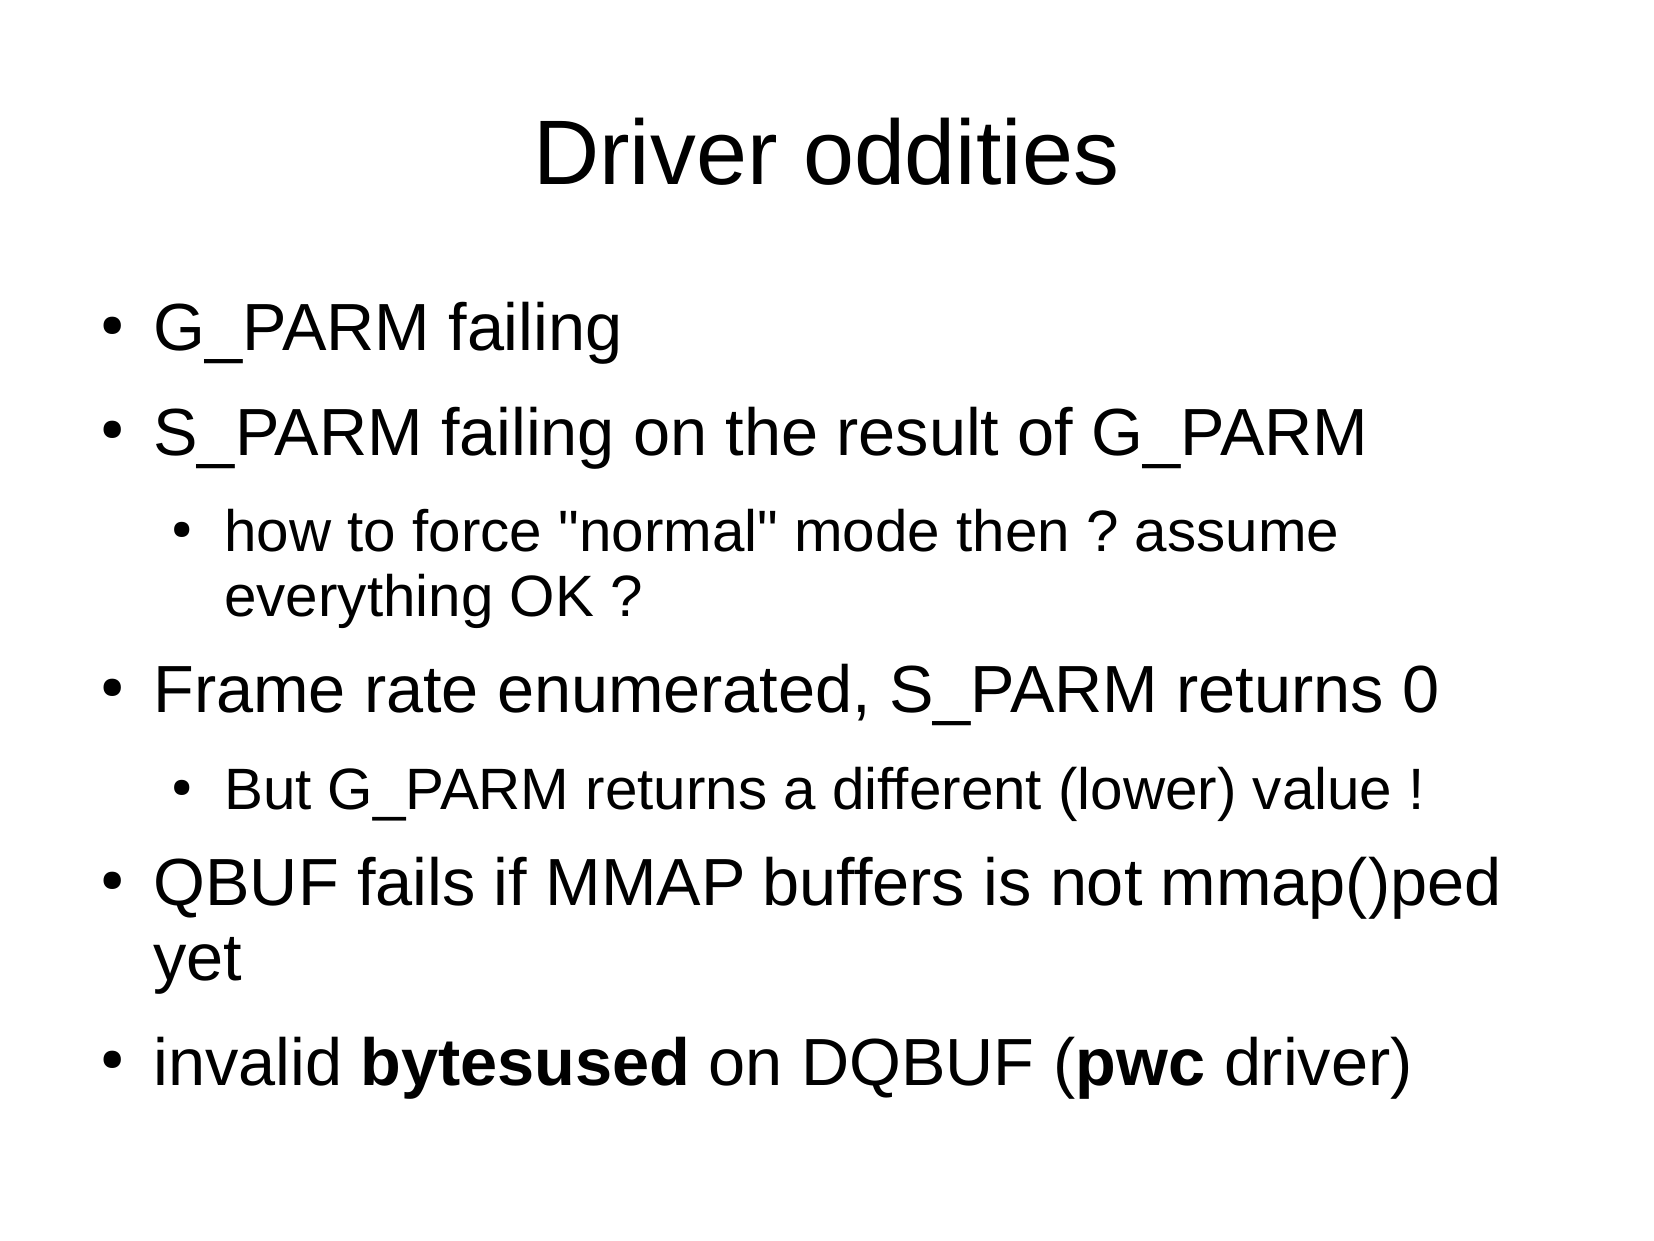

# Driver oddities
G_PARM failing
S_PARM failing on the result of G_PARM
how to force "normal" mode then ? assume everything OK ?
Frame rate enumerated, S_PARM returns 0
But G_PARM returns a different (lower) value !
QBUF fails if MMAP buffers is not mmap()ped yet
invalid bytesused on DQBUF (pwc driver)